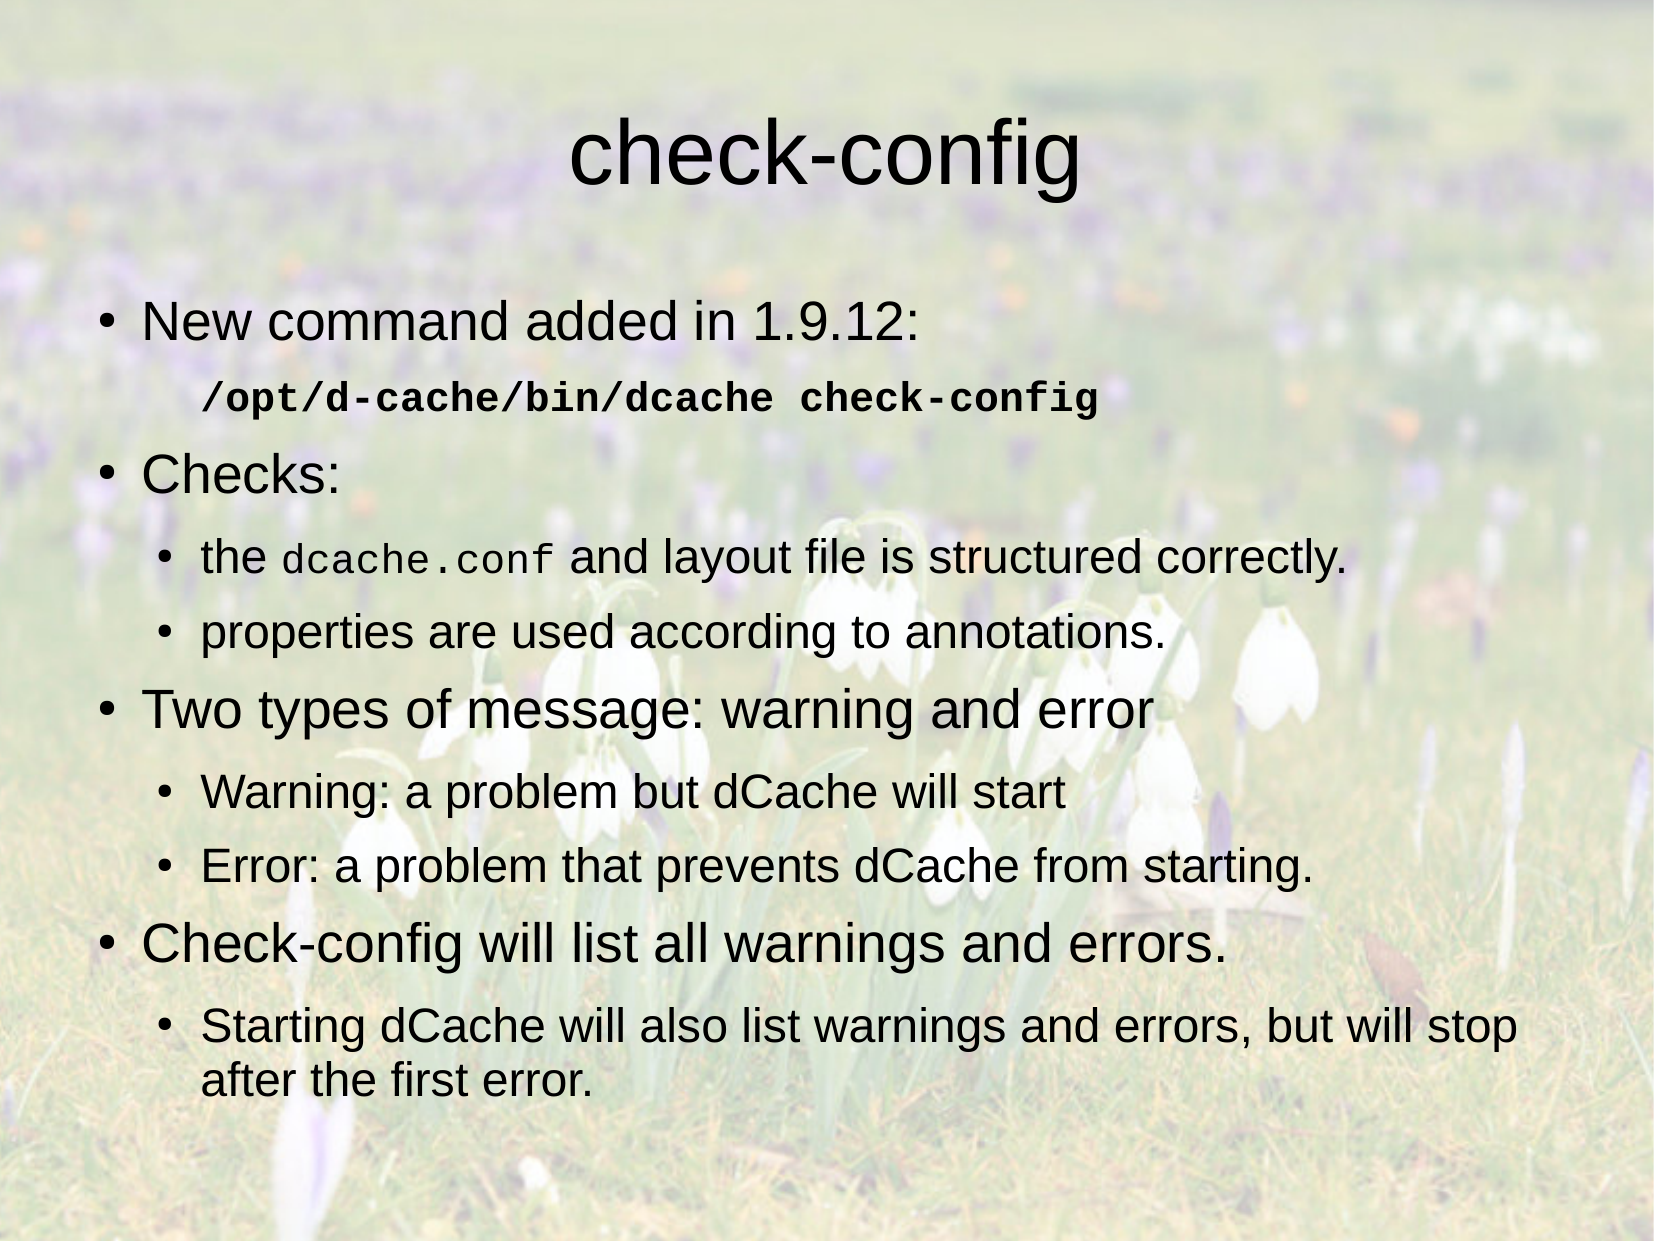

# check-config
New command added in 1.9.12:
/opt/d-cache/bin/dcache check-config
Checks:
the dcache.conf and layout file is structured correctly.
properties are used according to annotations.
Two types of message: warning and error
Warning: a problem but dCache will start
Error: a problem that prevents dCache from starting.
Check-config will list all warnings and errors.
Starting dCache will also list warnings and errors, but will stop after the first error.